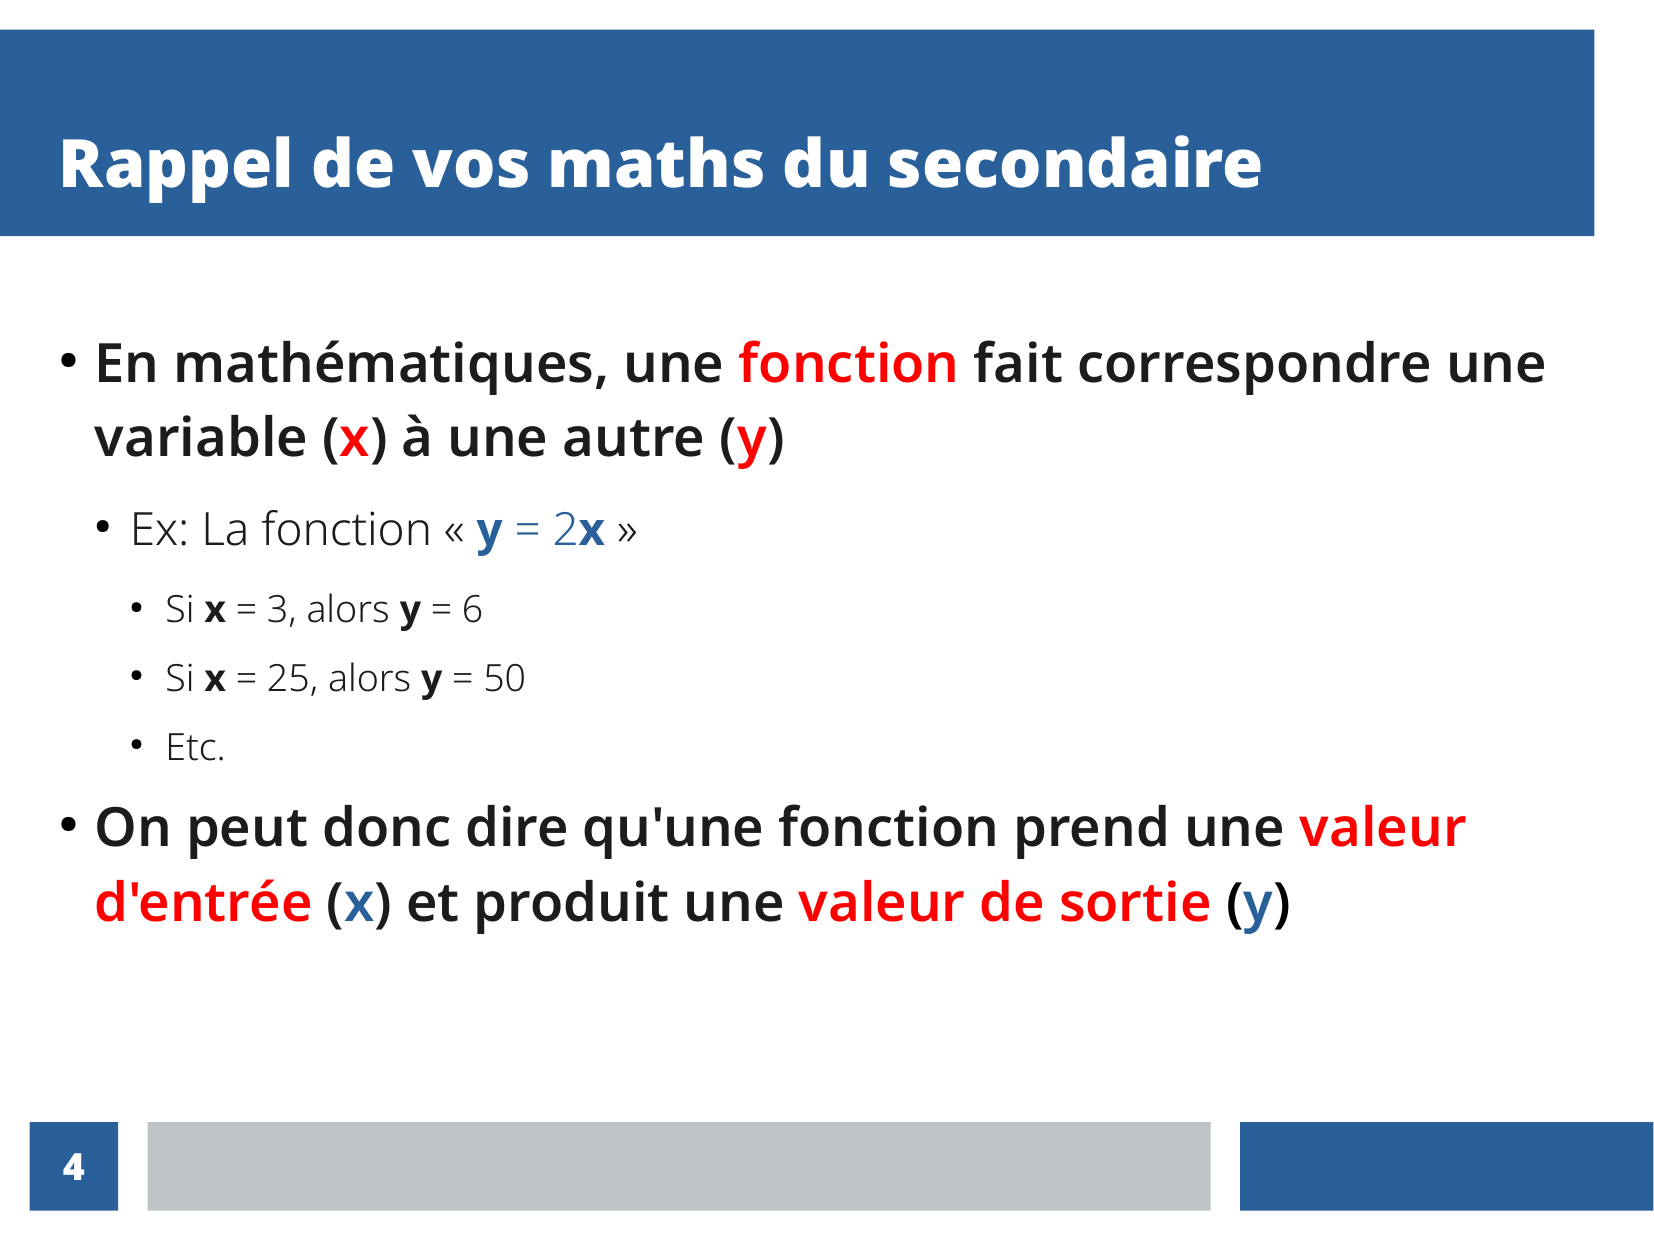

# Rappel de vos maths du secondaire
En mathématiques, une fonction fait correspondre une variable (x) à une autre (y)
Ex: La fonction « y = 2x »
Si x = 3, alors y = 6
Si x = 25, alors y = 50
Etc.
On peut donc dire qu'une fonction prend une valeur d'entrée (x) et produit une valeur de sortie (y)
4